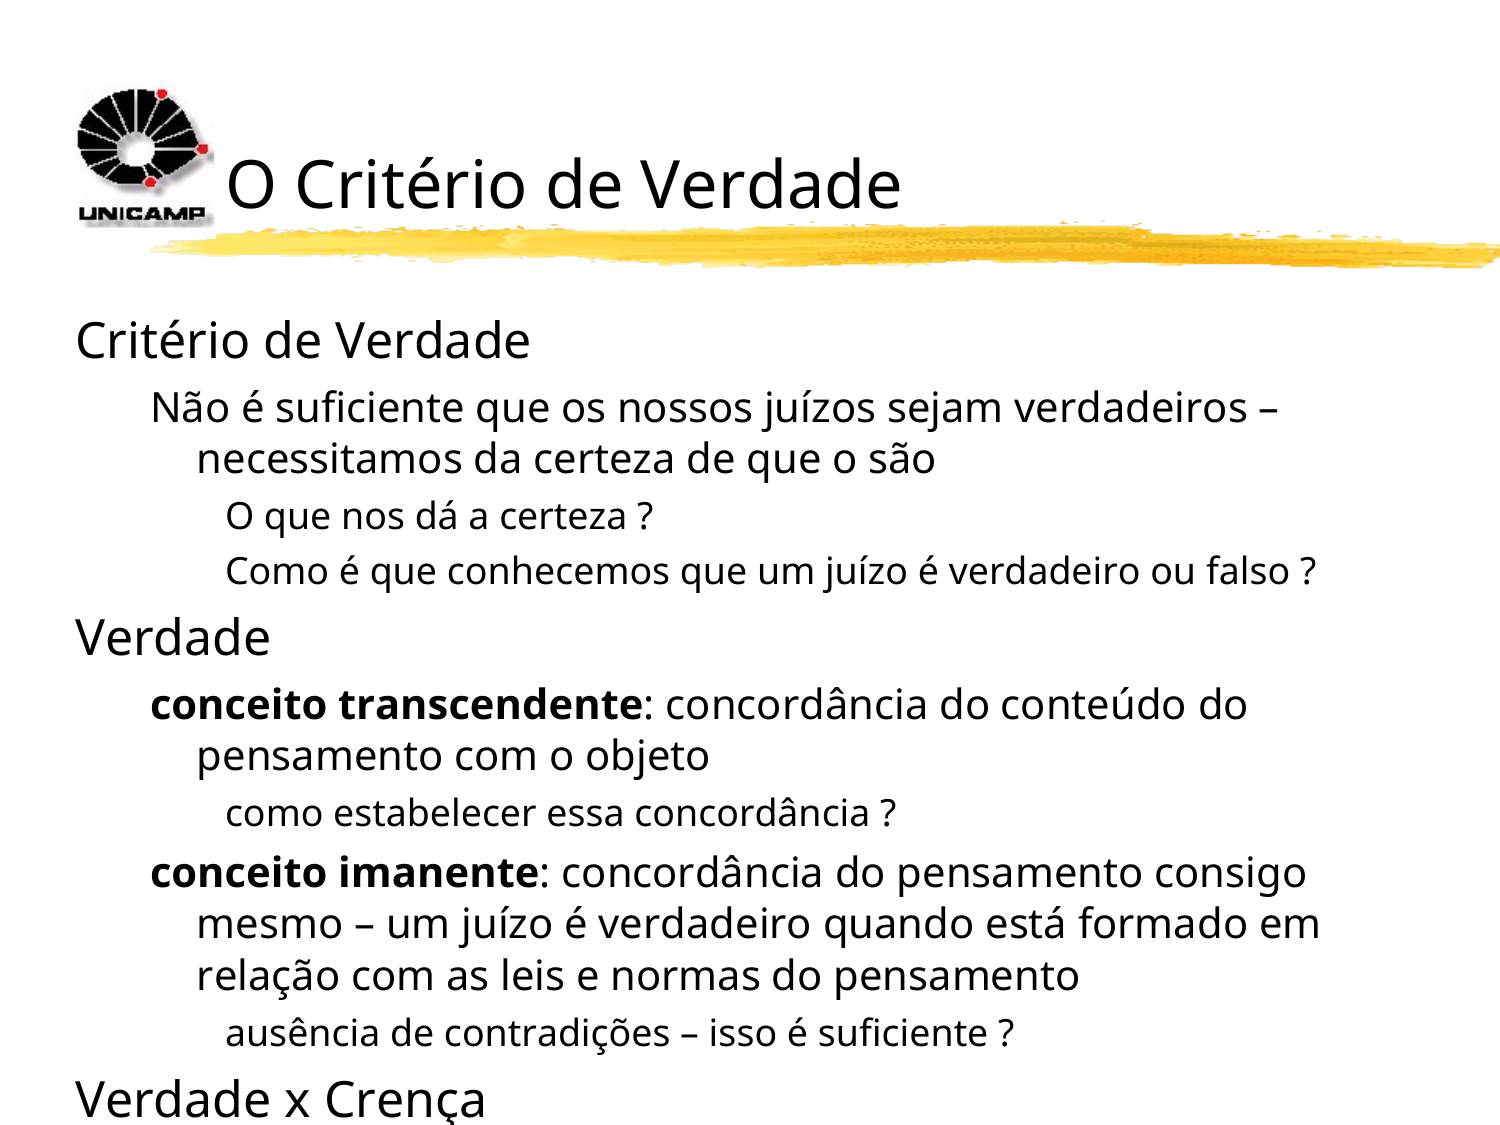

# O Critério de Verdade
Critério de Verdade
Não é suficiente que os nossos juízos sejam verdadeiros – necessitamos da certeza de que o são
O que nos dá a certeza ?
Como é que conhecemos que um juízo é verdadeiro ou falso ?
Verdade
conceito transcendente: concordância do conteúdo do pensamento com o objeto
como estabelecer essa concordância ?
conceito imanente: concordância do pensamento consigo mesmo – um juízo é verdadeiro quando está formado em relação com as leis e normas do pensamento
ausência de contradições – isso é suficiente ?
Verdade x Crença